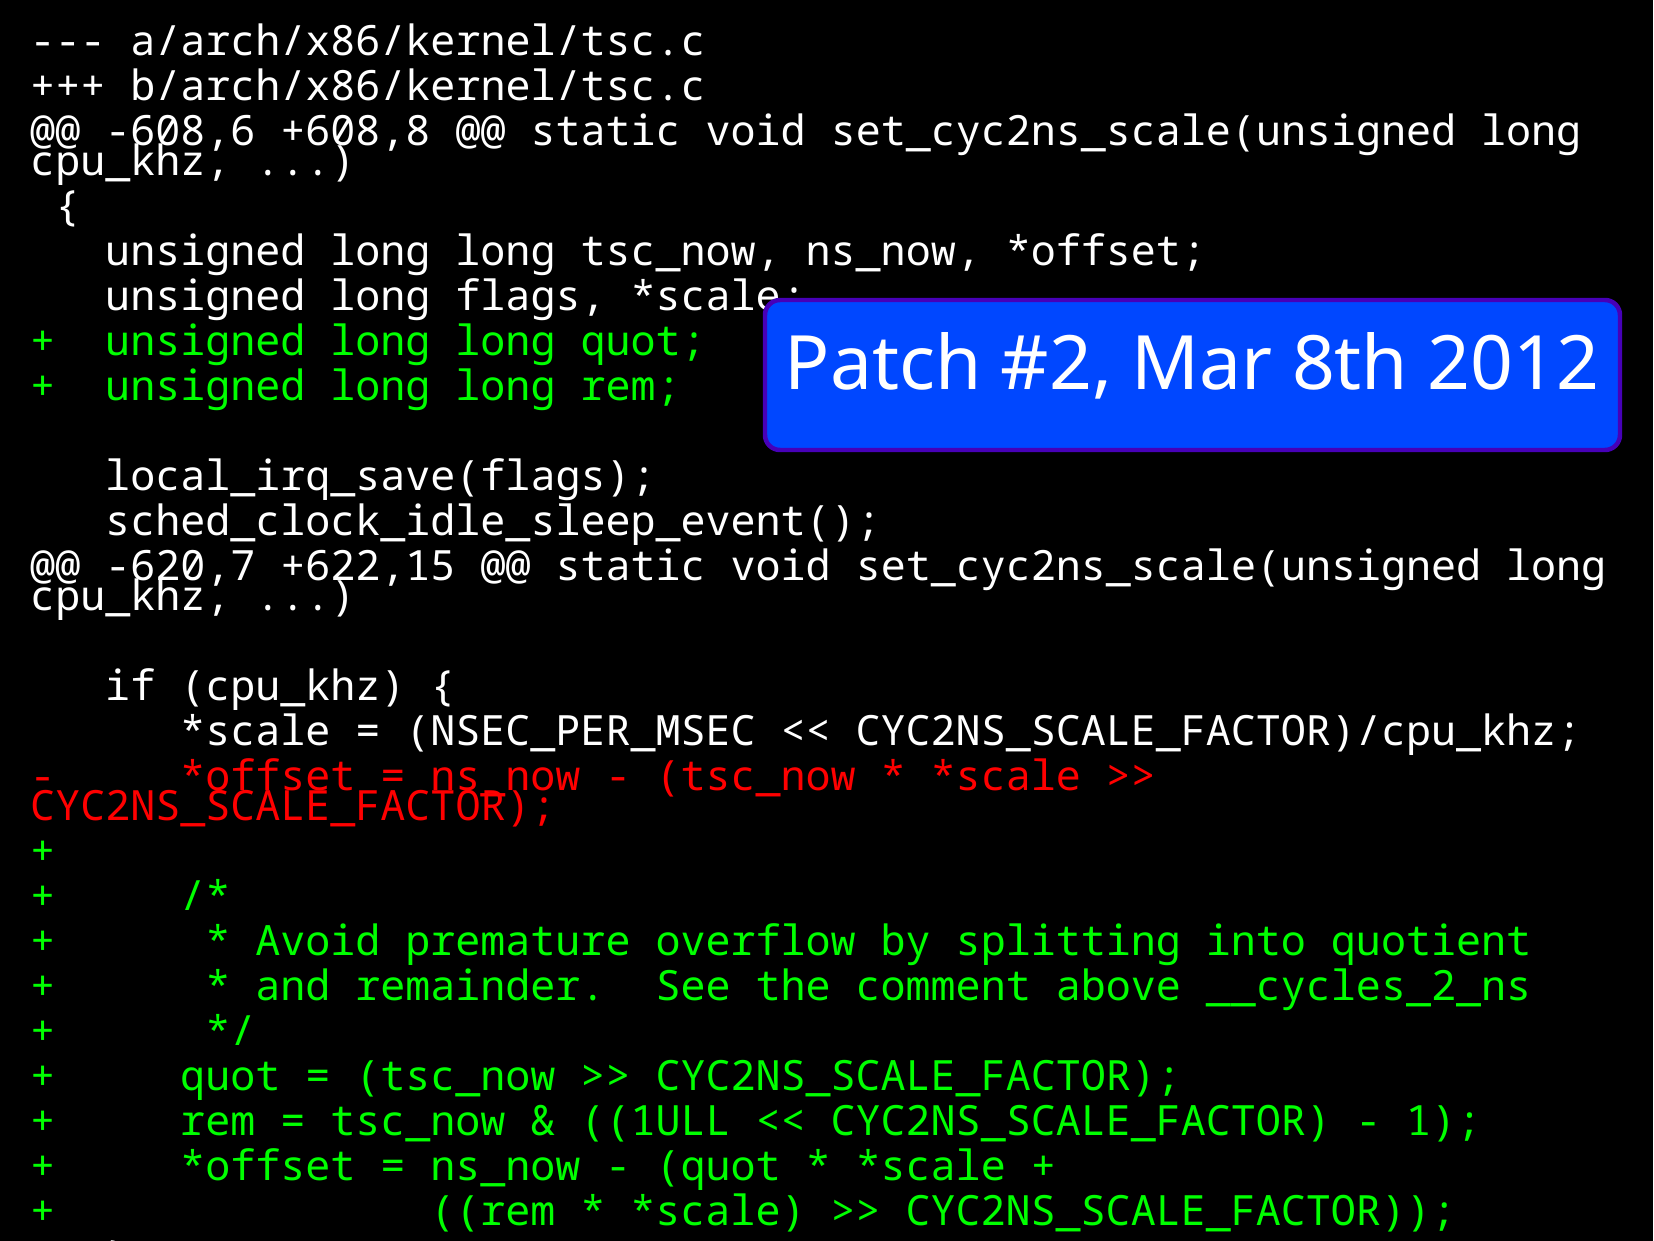

--- a/arch/x86/kernel/tsc.c
+++ b/arch/x86/kernel/tsc.c
@@ -608,6 +608,8 @@ static void set_cyc2ns_scale(unsigned long cpu_khz, ...)
 {
 	unsigned long long tsc_now, ns_now, *offset;
 	unsigned long flags, *scale;
+	unsigned long long quot;
+	unsigned long long rem;
 	local_irq_save(flags);
 	sched_clock_idle_sleep_event();
@@ -620,7 +622,15 @@ static void set_cyc2ns_scale(unsigned long cpu_khz, ...)
 	if (cpu_khz) {
 		*scale = (NSEC_PER_MSEC << CYC2NS_SCALE_FACTOR)/cpu_khz;
-		*offset = ns_now - (tsc_now * *scale >> CYC2NS_SCALE_FACTOR);
+
+		/*
+		 * Avoid premature overflow by splitting into quotient
+		 * and remainder. See the comment above __cycles_2_ns
+		 */
+		quot = (tsc_now >> CYC2NS_SCALE_FACTOR);
+		rem = tsc_now & ((1ULL << CYC2NS_SCALE_FACTOR) - 1);
+		*offset = ns_now - (quot * *scale +
+				 ((rem * *scale) >> CYC2NS_SCALE_FACTOR));
 	}
Patch #2, Mar 8th 2012